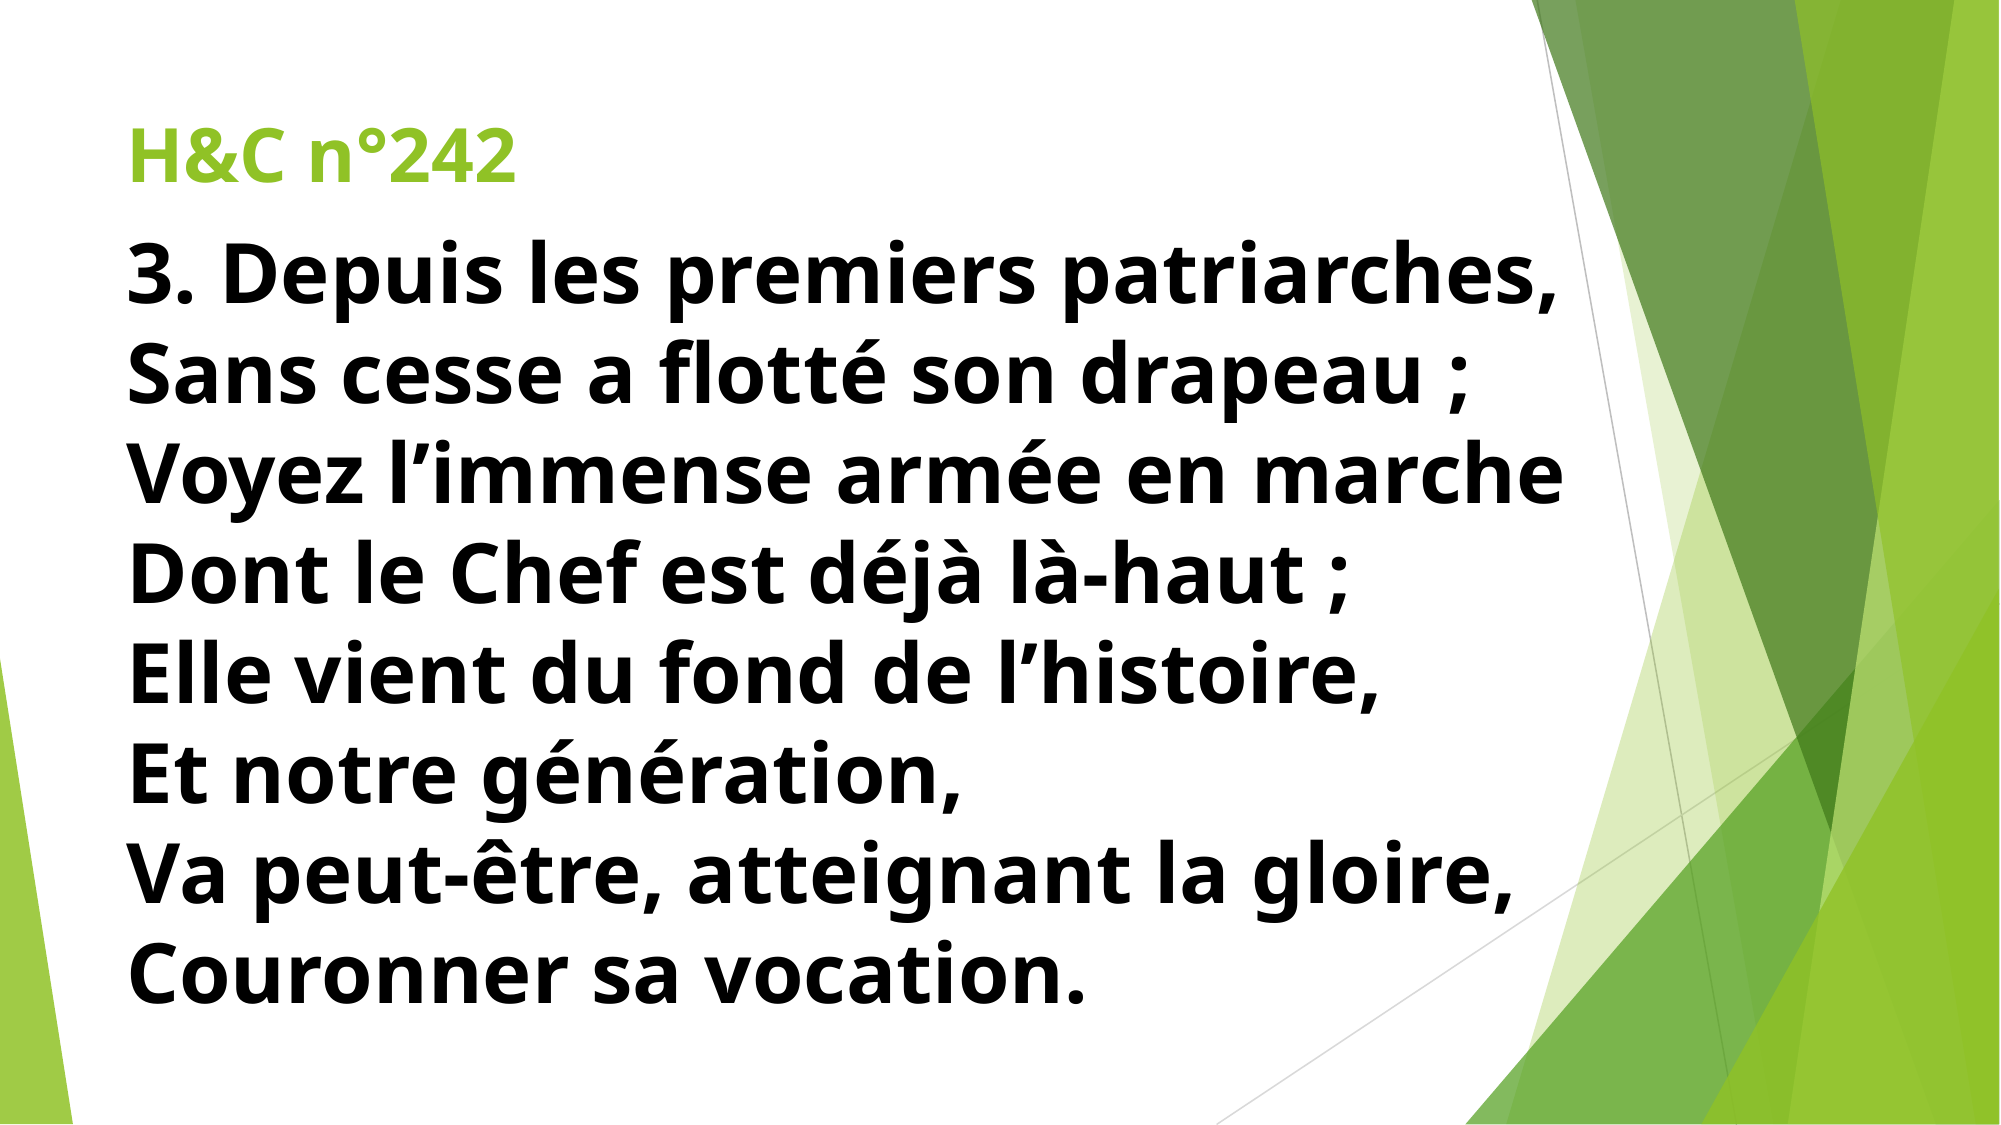

H&C n°242
3. Depuis les premiers patriarches,
Sans cesse a flotté son drapeau ;
Voyez l’immense armée en marche
Dont le Chef est déjà là-haut ;
Elle vient du fond de l’histoire,
Et notre génération,
Va peut-être, atteignant la gloire,
Couronner sa vocation.